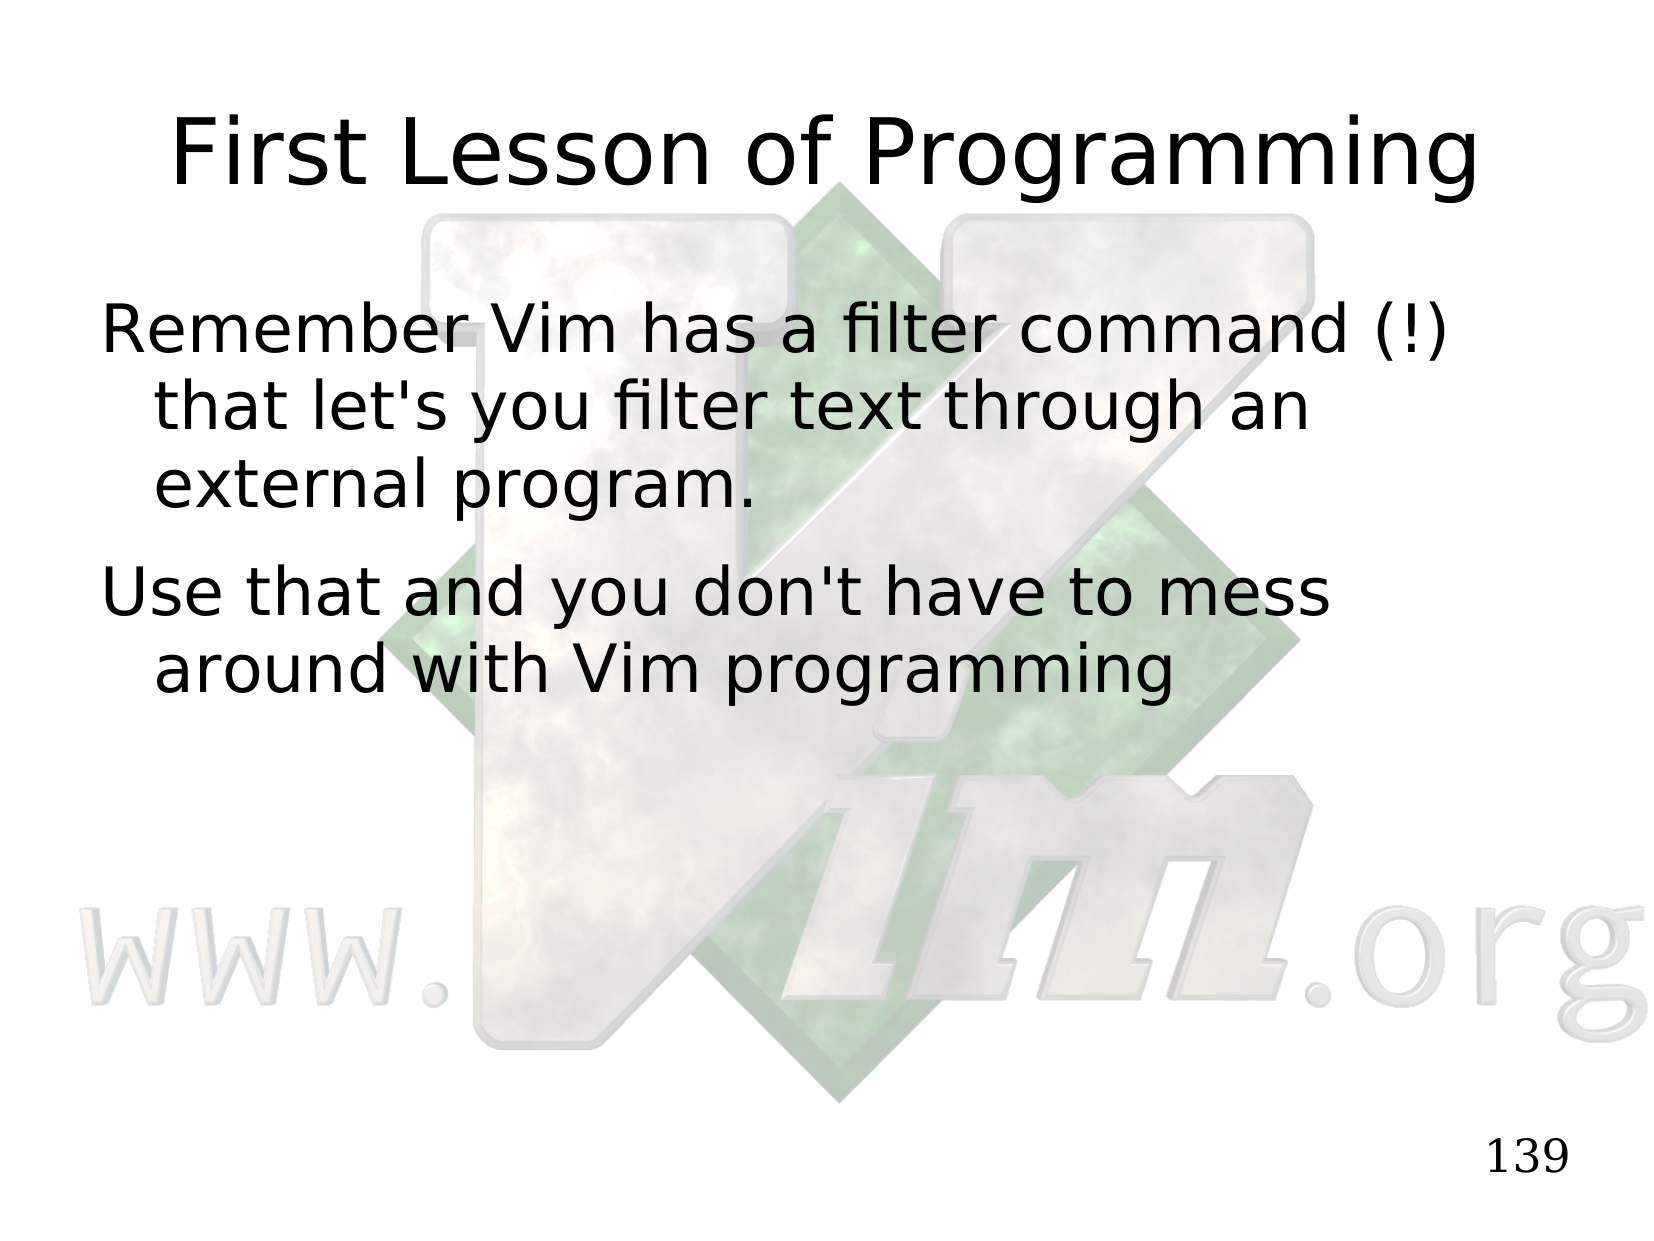

# First Lesson of Programming
Remember Vim has a filter command (!) that let's you filter text through an external program.
Use that and you don't have to mess around with Vim programming
139